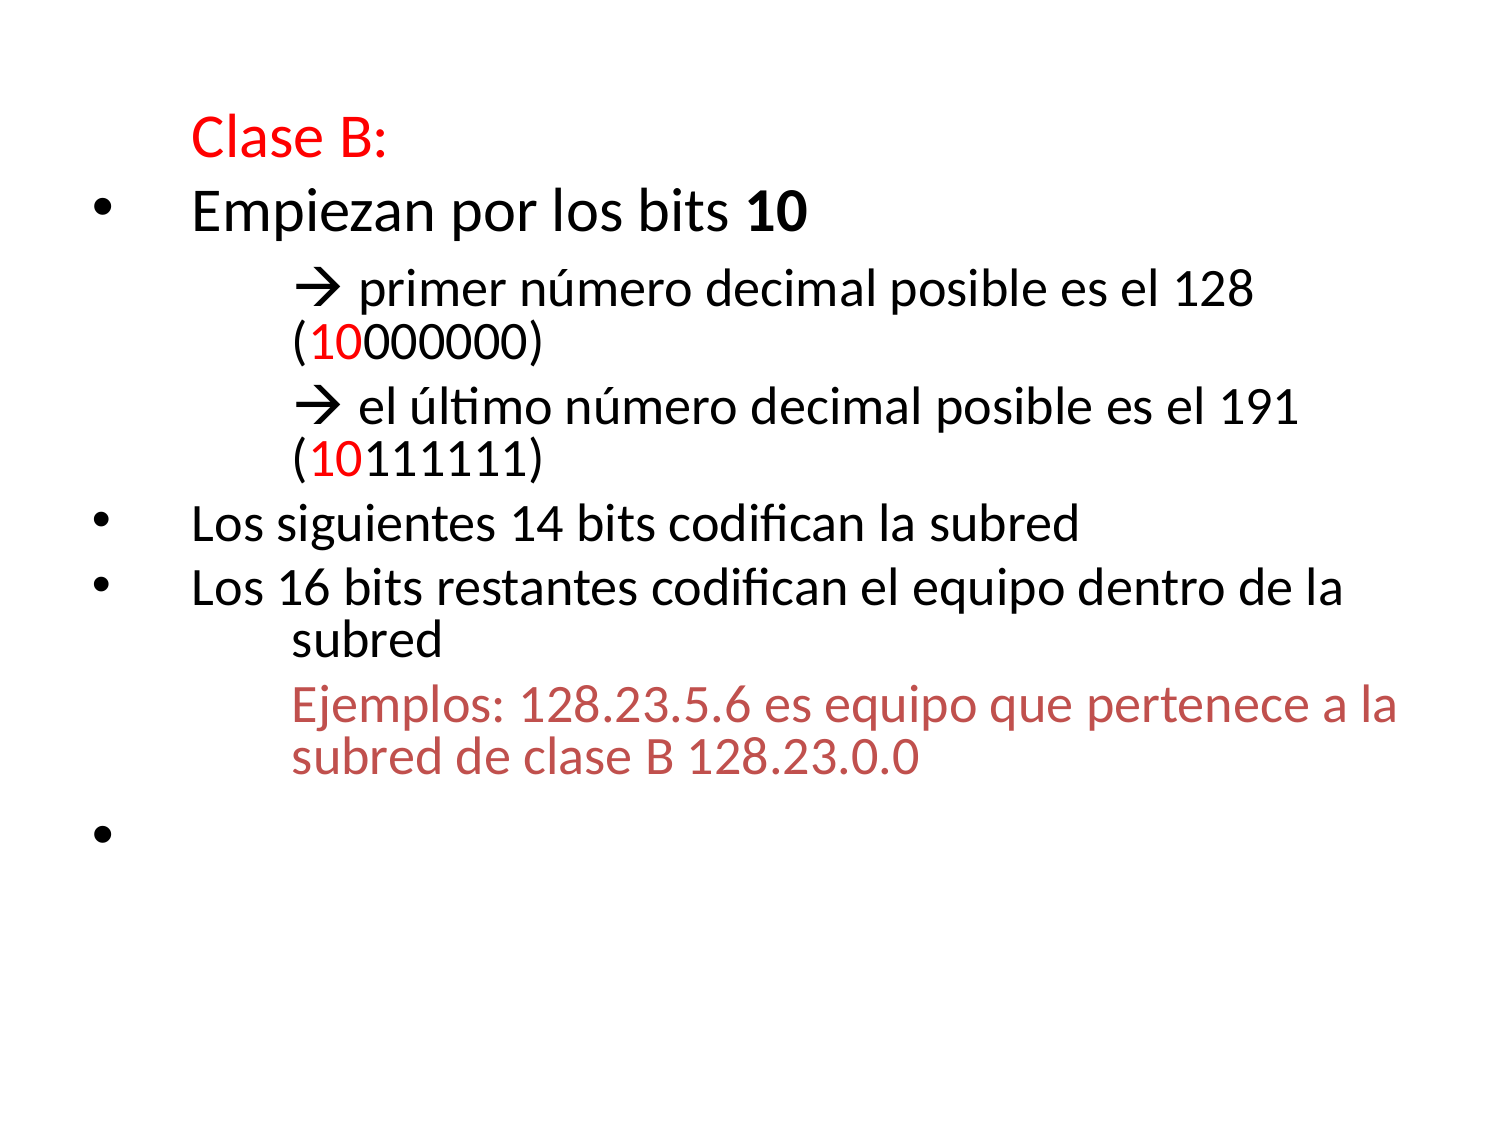

# Clase B:
Empiezan por los bits 10
	 primer número decimal posible es el 128 (10000000)
	 el último número decimal posible es el 191 (10111111)
Los siguientes 14 bits codifican la subred
Los 16 bits restantes codifican el equipo dentro de la subred
	Ejemplos: 128.23.5.6 es equipo que pertenece a la subred de clase B 128.23.0.0